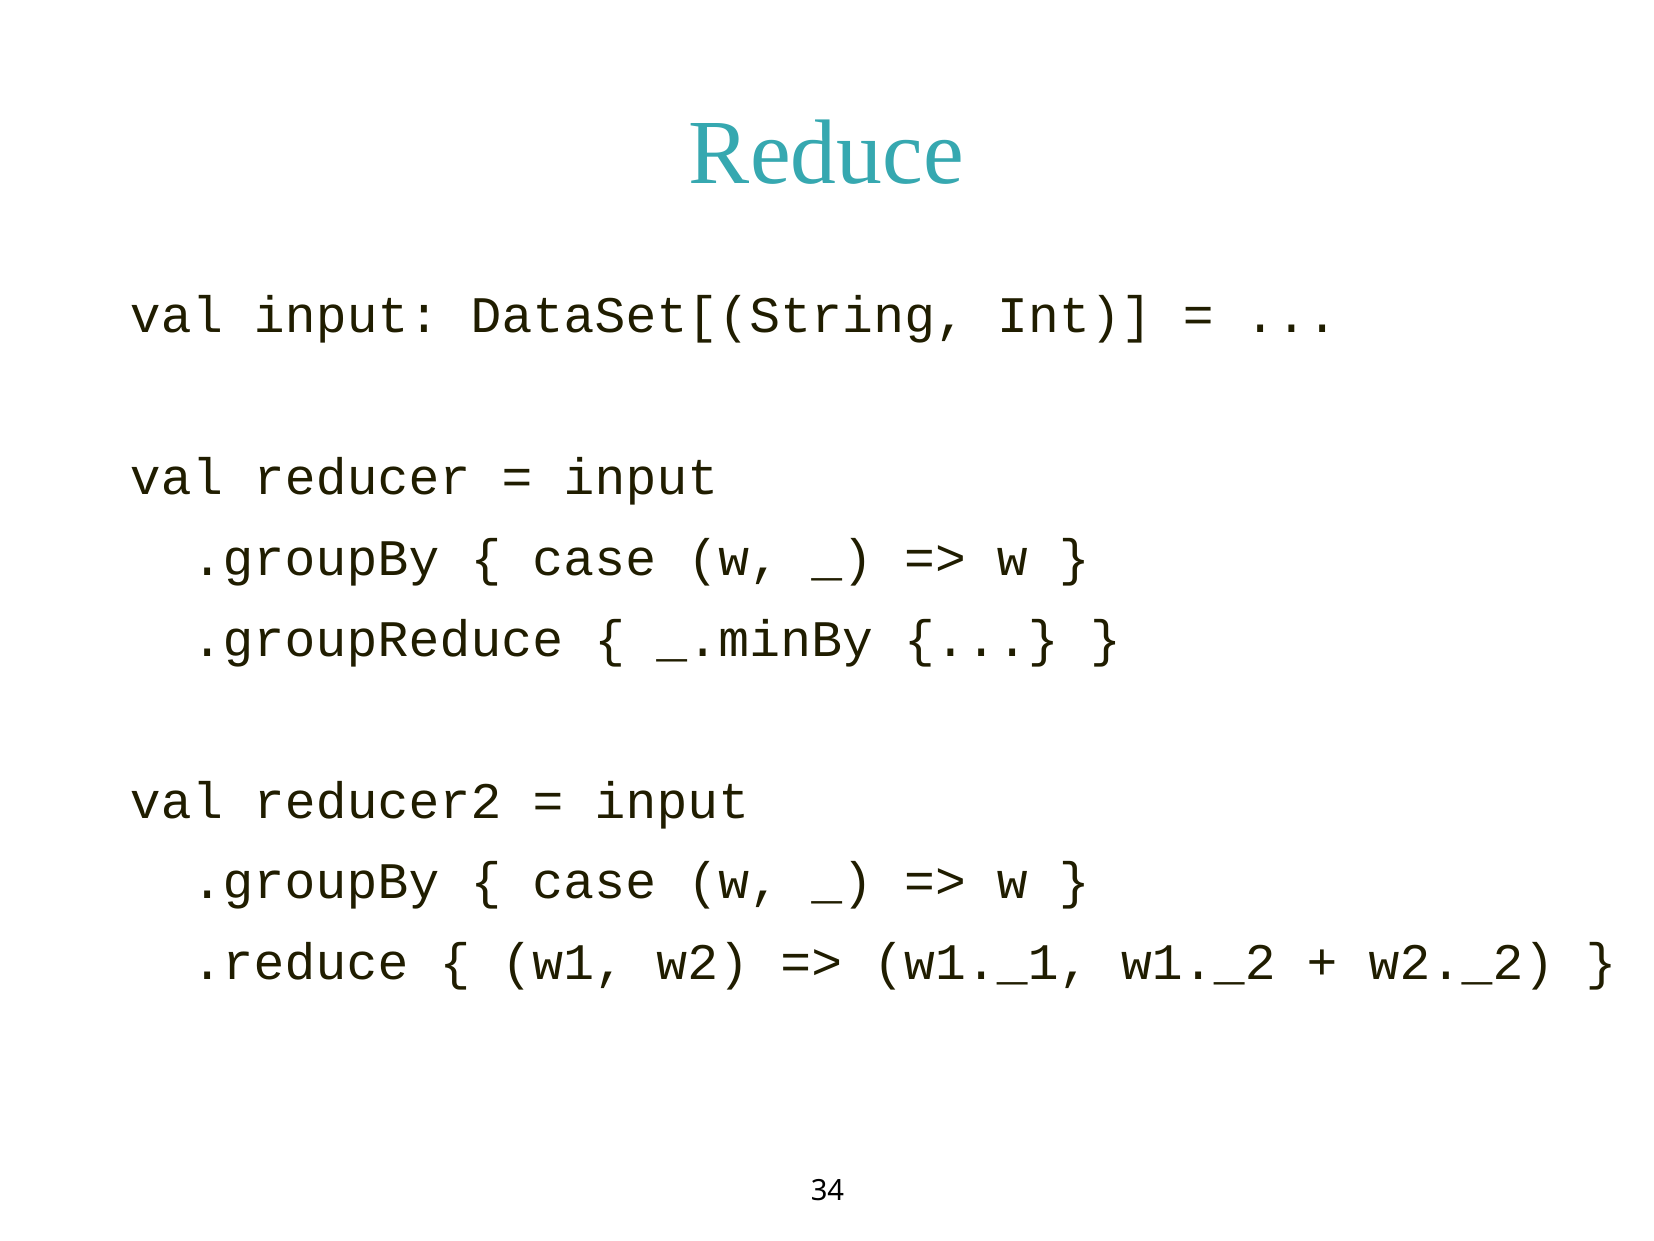

# Reduce
val input: DataSet[(String, Int)] = ...
val reducer = input
 .groupBy { case (w, _) => w }
 .groupReduce { _.minBy {...} }
val reducer2 = input
 .groupBy { case (w, _) => w }
 .reduce { (w1, w2) => (w1._1, w1._2 + w2._2) }
34